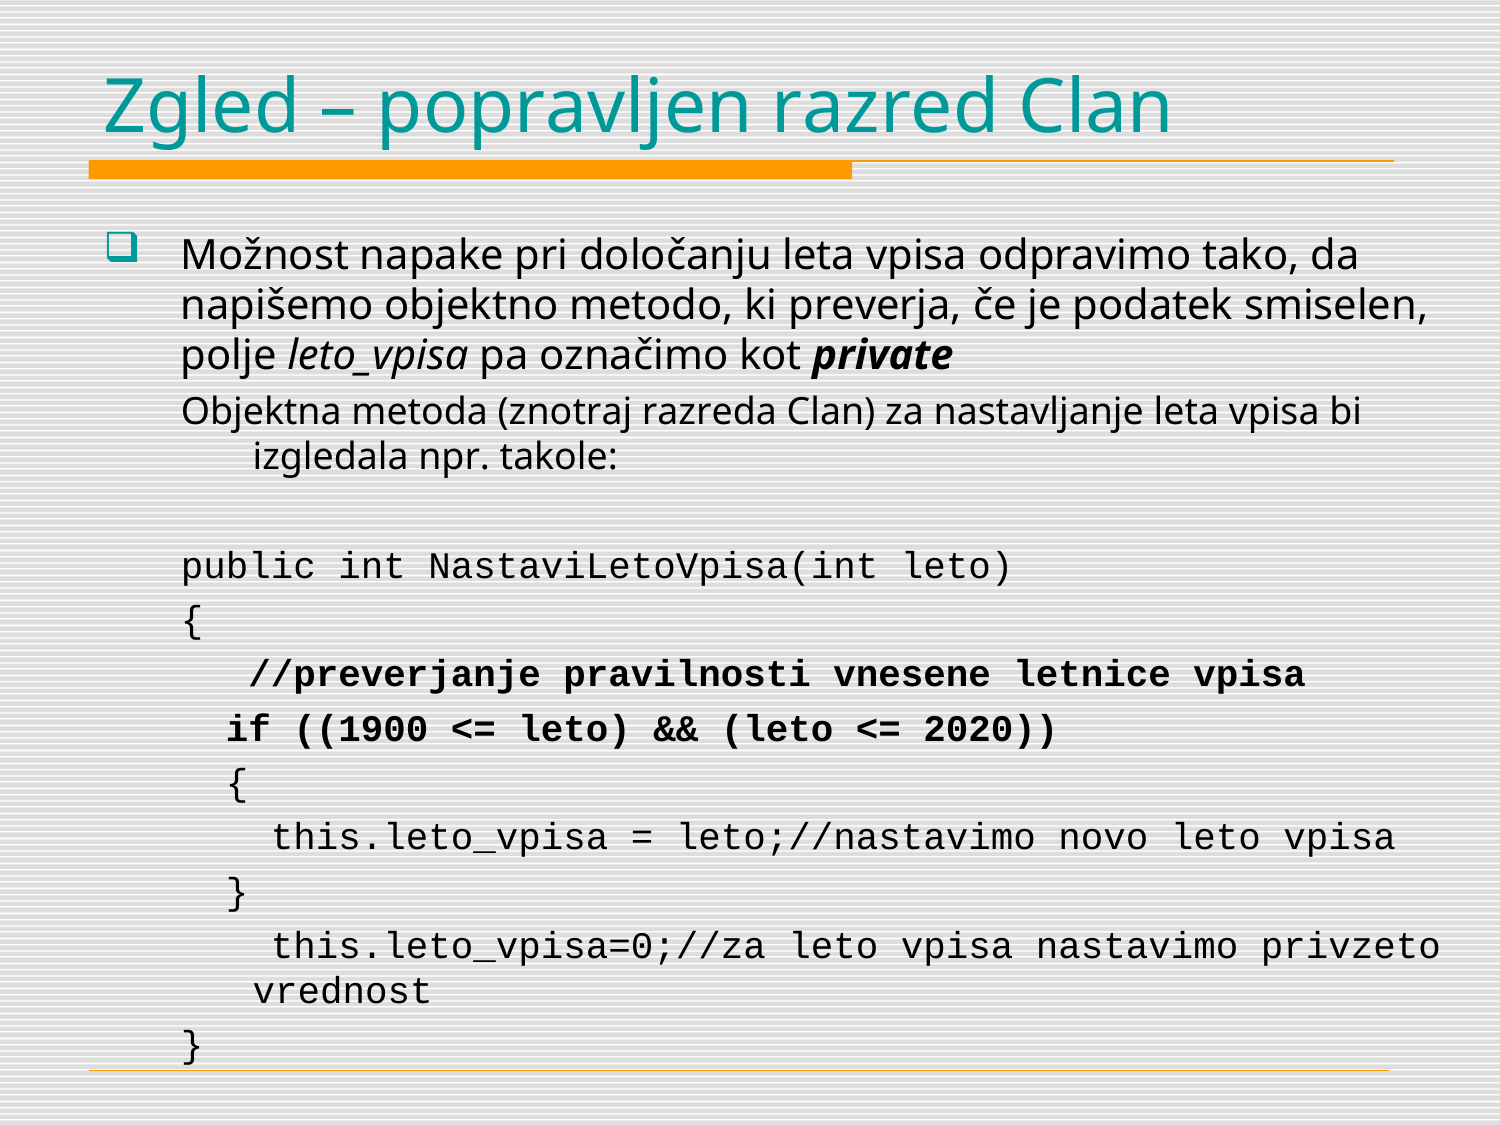

# Zgled – popravljen razred Clan
Možnost napake pri določanju leta vpisa odpravimo tako, da napišemo objektno metodo, ki preverja, če je podatek smiselen, polje leto_vpisa pa označimo kot private
Objektna metoda (znotraj razreda Clan) za nastavljanje leta vpisa bi izgledala npr. takole:
public int NastaviLetoVpisa(int leto)
{
 //preverjanje pravilnosti vnesene letnice vpisa
 if ((1900 <= leto) && (leto <= 2020))
 {
 this.leto_vpisa = leto;//nastavimo novo leto vpisa
 }
 this.leto_vpisa=0;//za leto vpisa nastavimo privzeto vrednost
}